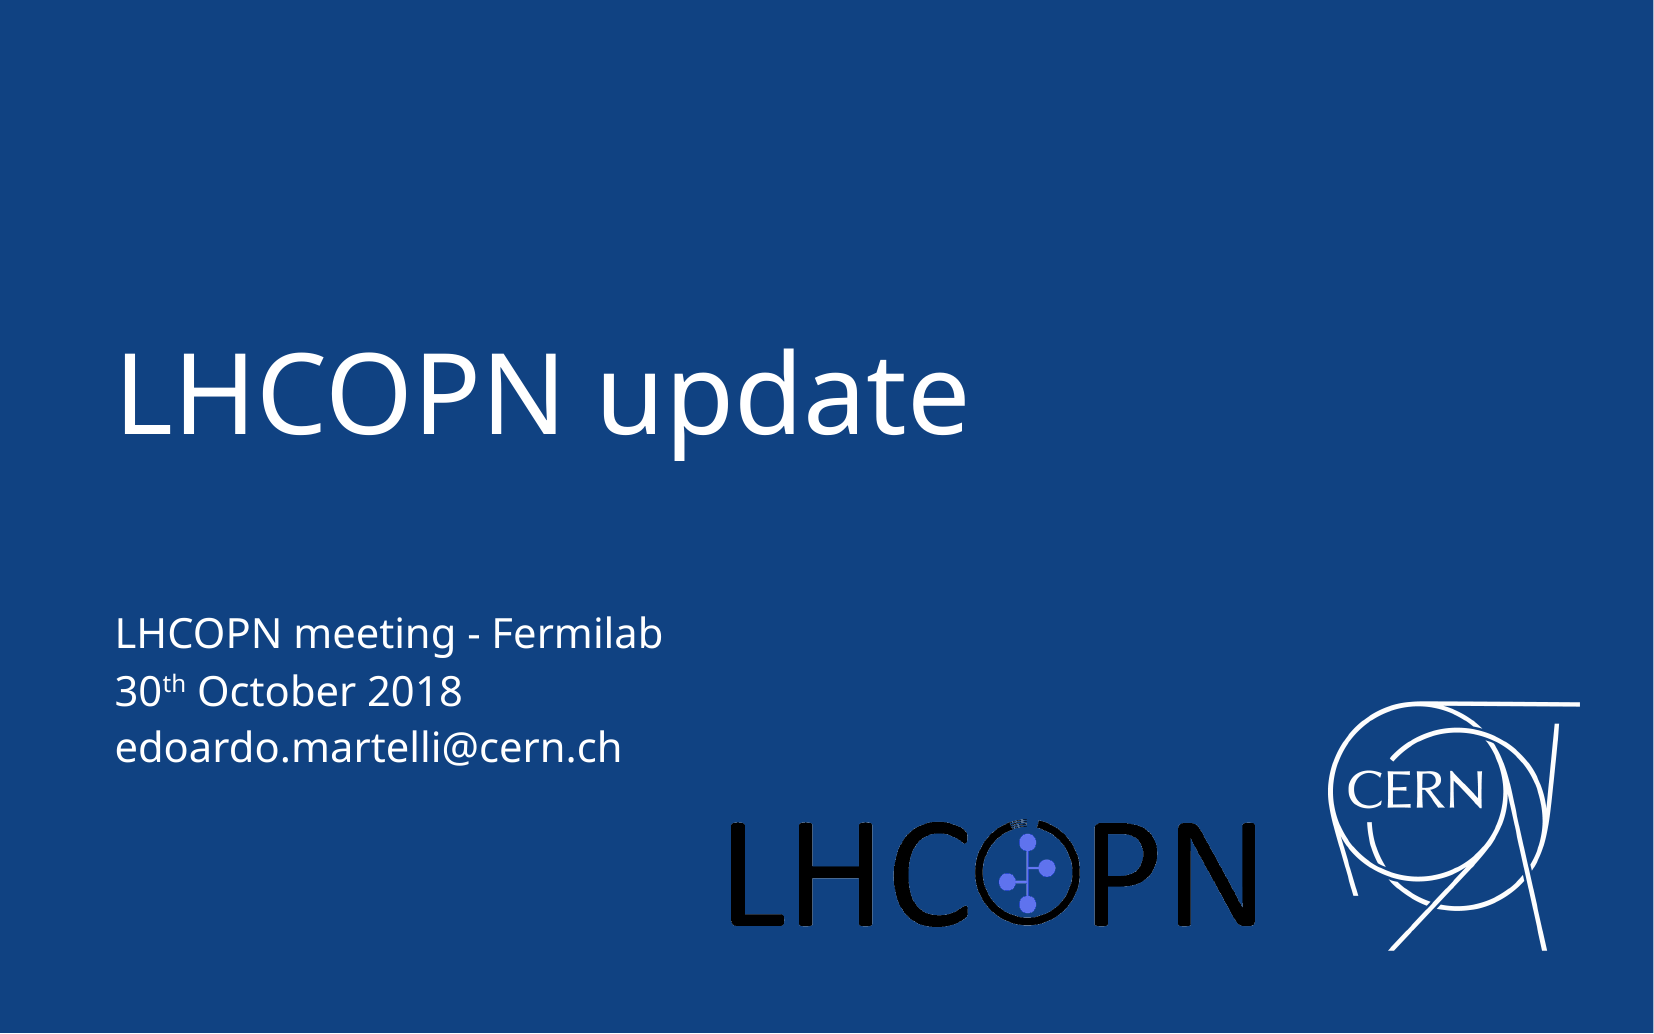

# LHCOPN update LHCOPN meeting - Fermilab 30th October 2018 edoardo.martelli@cern.ch